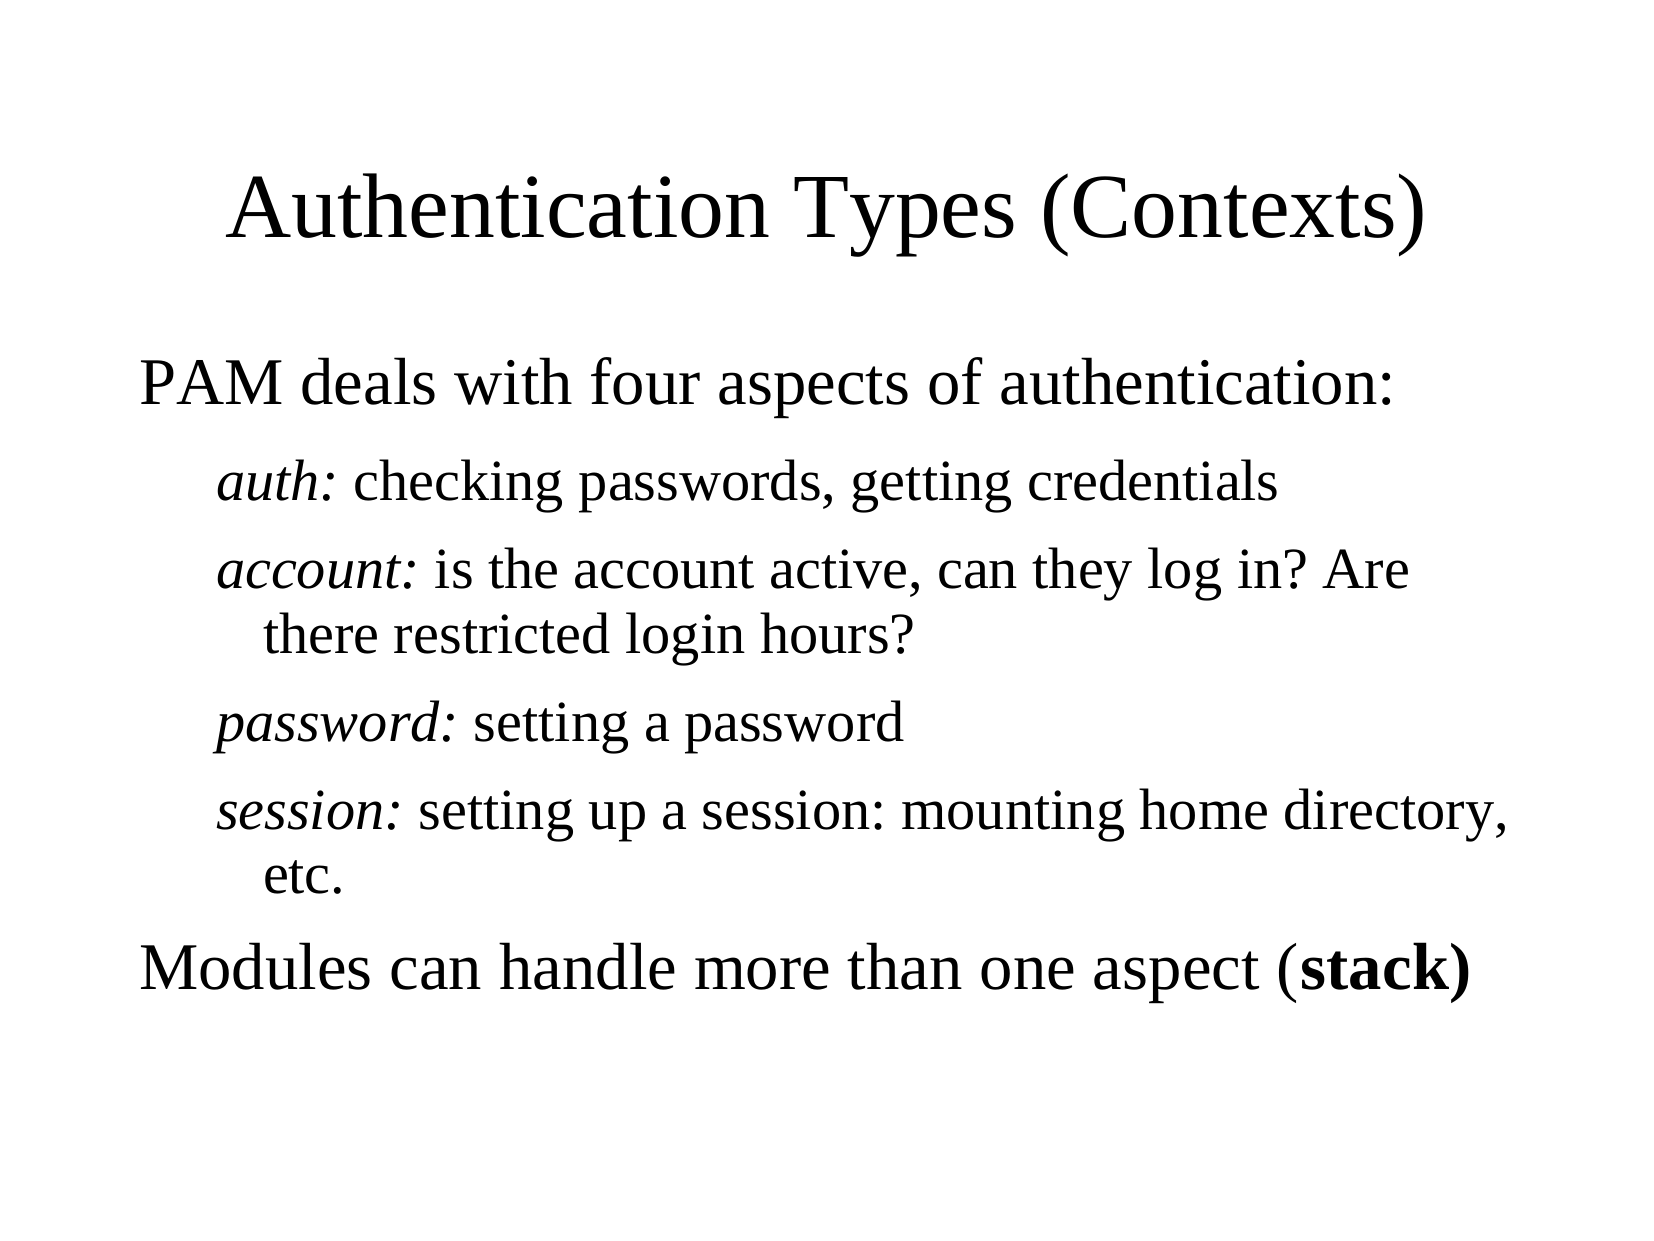

# Authentication Types (Contexts)
PAM deals with four aspects of authentication:
auth: checking passwords, getting credentials
account: is the account active, can they log in? Are there restricted login hours?
password: setting a password
session: setting up a session: mounting home directory, etc.
Modules can handle more than one aspect (stack)